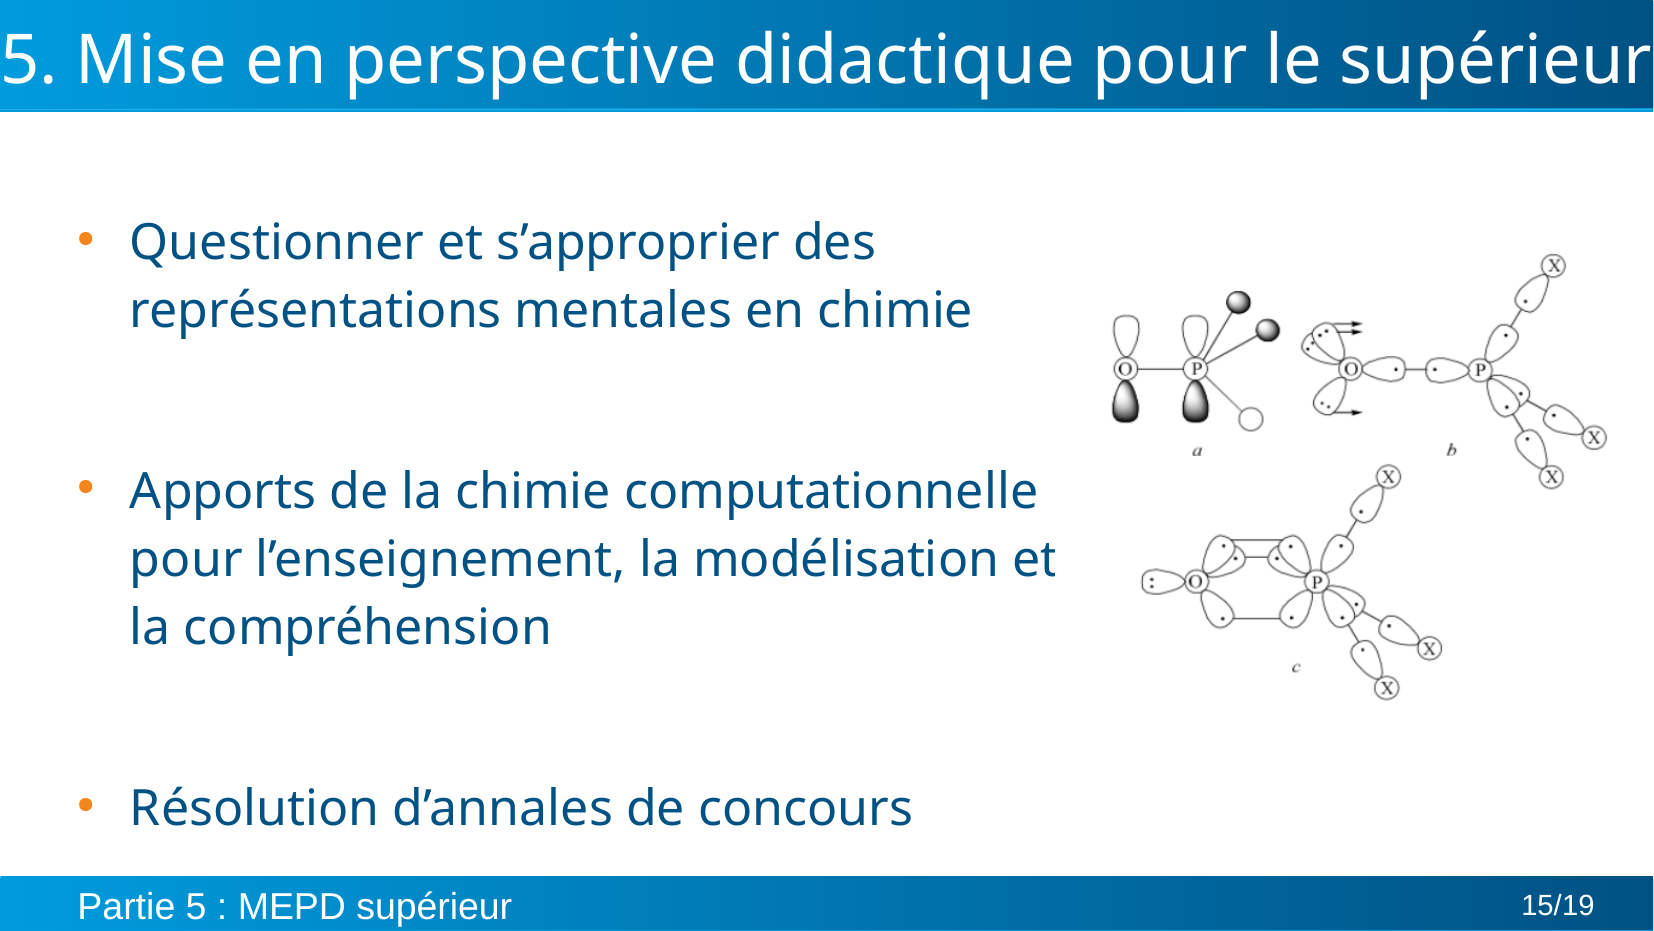

# 5. Mise en perspective didactique pour le supérieur
Questionner et s’approprier des représentations mentales en chimie
Apports de la chimie computationnelle pour l’enseignement, la modélisation et la compréhension
Résolution d’annales de concours
Partie 5 : MEPD supérieur
15